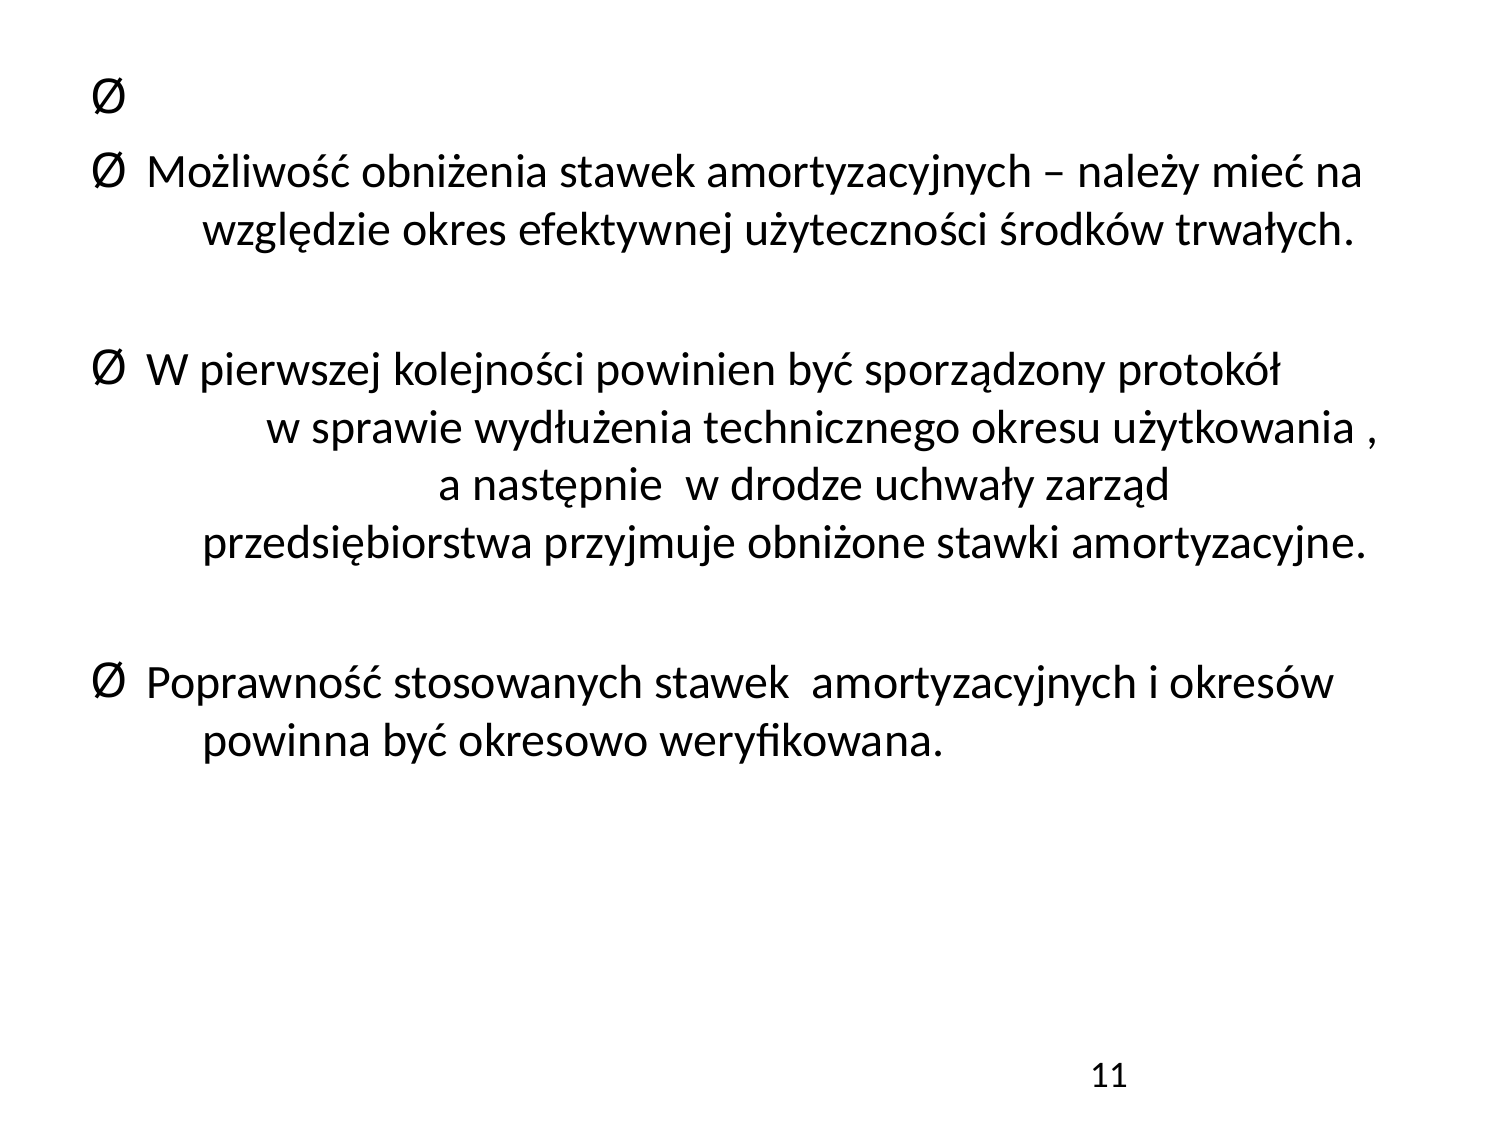

#
Możliwość obniżenia stawek amortyzacyjnych – należy mieć na względzie okres efektywnej użyteczności środków trwałych.
W pierwszej kolejności powinien być sporządzony protokół w sprawie wydłużenia technicznego okresu użytkowania , a następnie w drodze uchwały zarząd przedsiębiorstwa przyjmuje obniżone stawki amortyzacyjne.
Poprawność stosowanych stawek amortyzacyjnych i okresów powinna być okresowo weryfikowana.